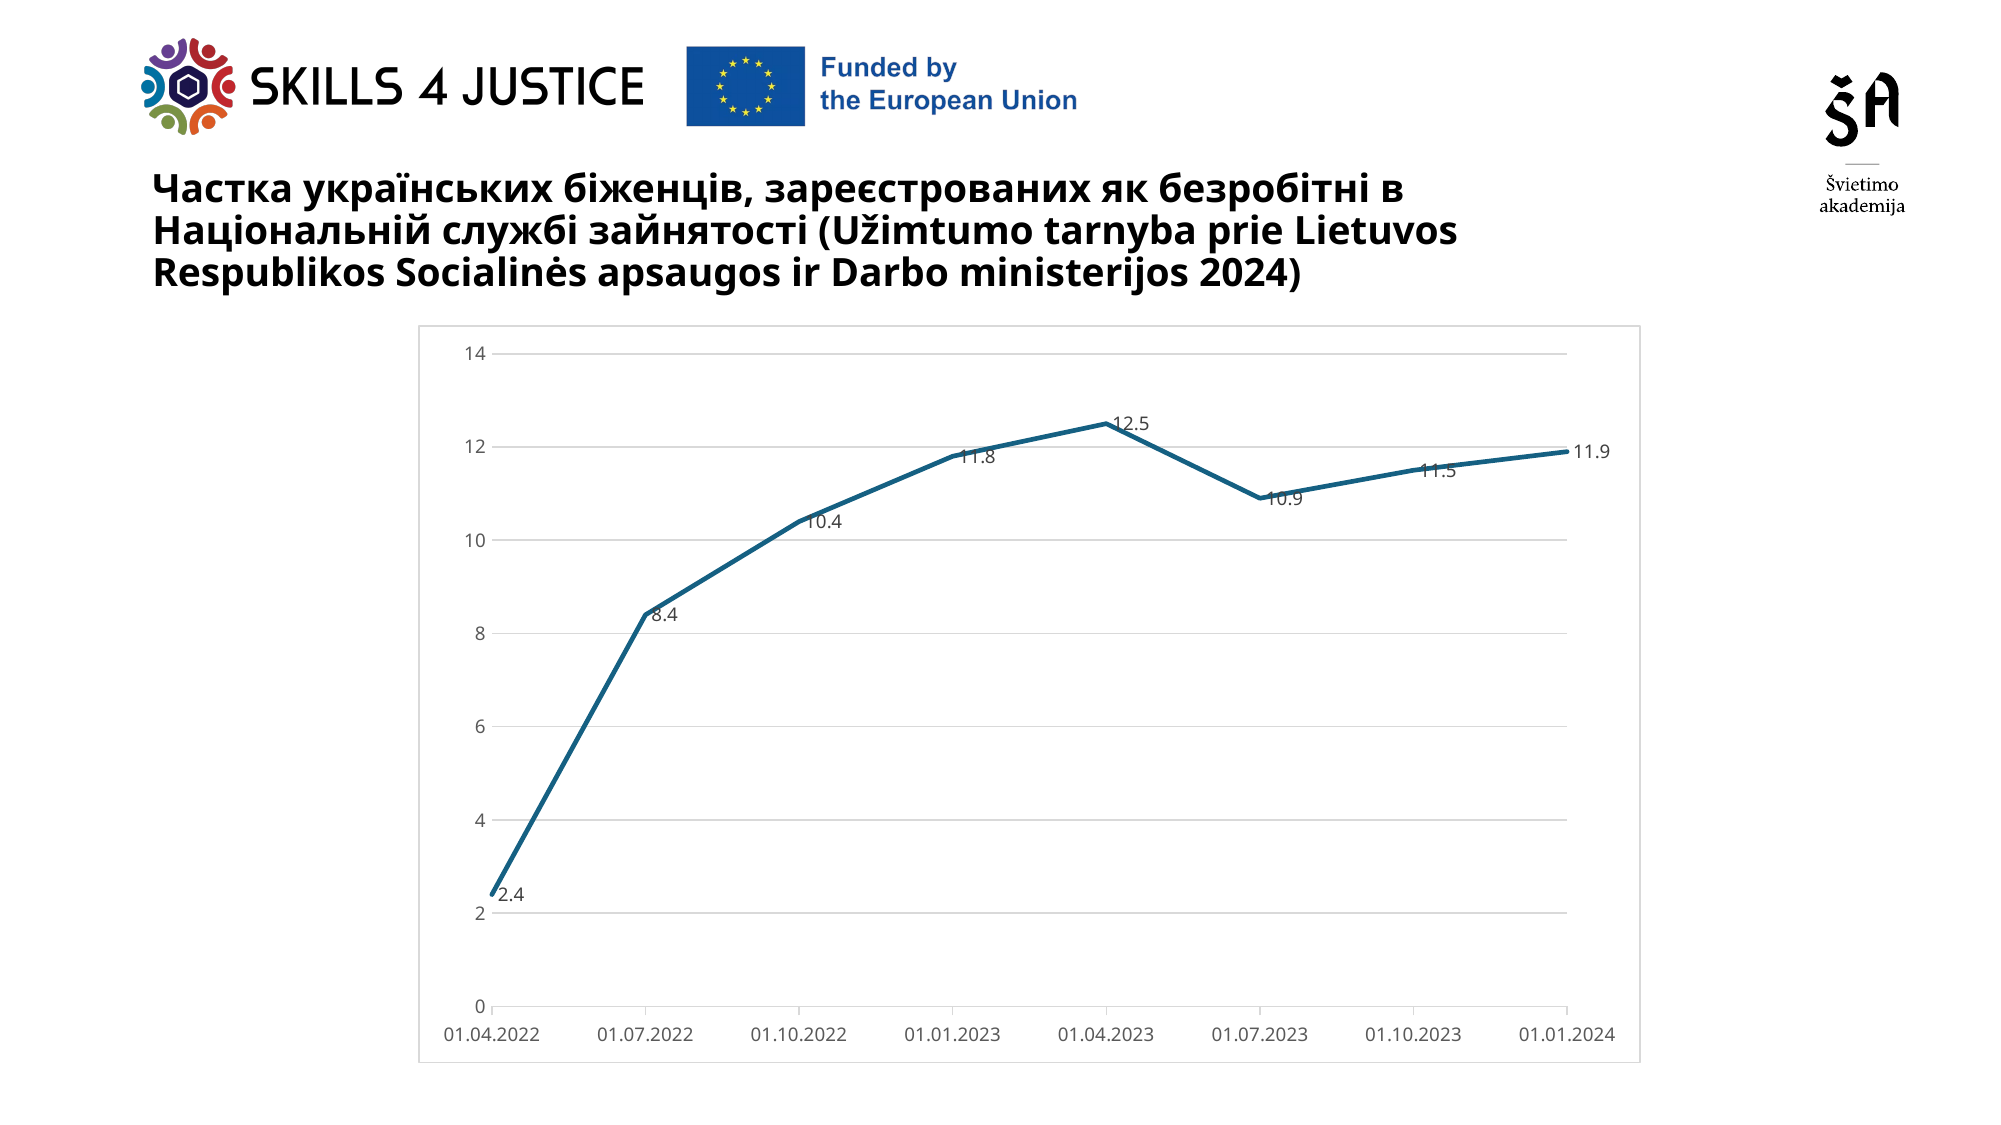

# Частка українських біженців, зареєстрованих як безробітні в Національній службі зайнятості (Užimtumo tarnyba prie Lietuvos Respublikos Socialinės apsaugos ir Darbo ministerijos 2024)
### Chart
| Category | Series1 |
|---|---|
| 44652 | 2.4 |
| 44743 | 8.4 |
| 44835 | 10.4 |
| 44927 | 11.8 |
| 45017 | 12.5 |
| 45108 | 10.9 |
| 45200 | 11.5 |
| 45292 | 11.9 |